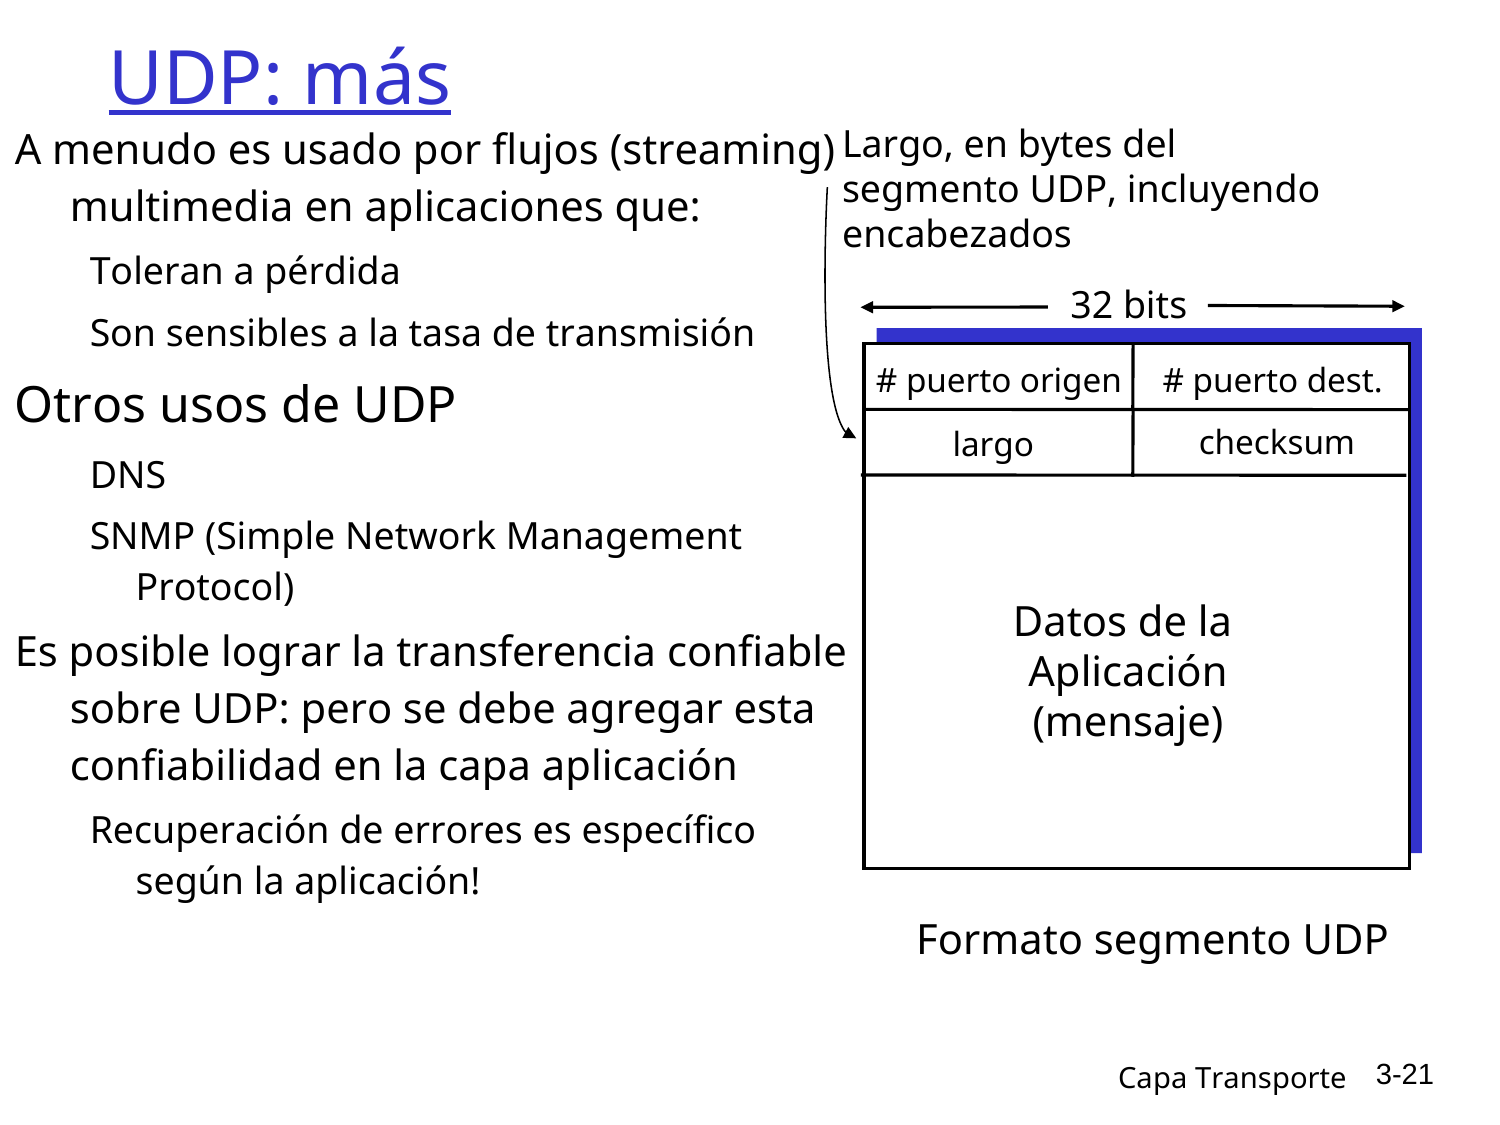

# UDP: más
Largo, en bytes del
segmento UDP, incluyendo
encabezados
A menudo es usado por flujos (streaming) multimedia en aplicaciones que:
Toleran a pérdida
Son sensibles a la tasa de transmisión
Otros usos de UDP
DNS
SNMP (Simple Network Management Protocol)‏
Es posible lograr la transferencia confiable sobre UDP: pero se debe agregar esta confiabilidad en la capa aplicación
Recuperación de errores es específico según la aplicación!
32 bits
# puerto origen
# puerto dest.
checksum
largo
Datos de la
Aplicación
(mensaje)‏
Formato segmento UDP
21